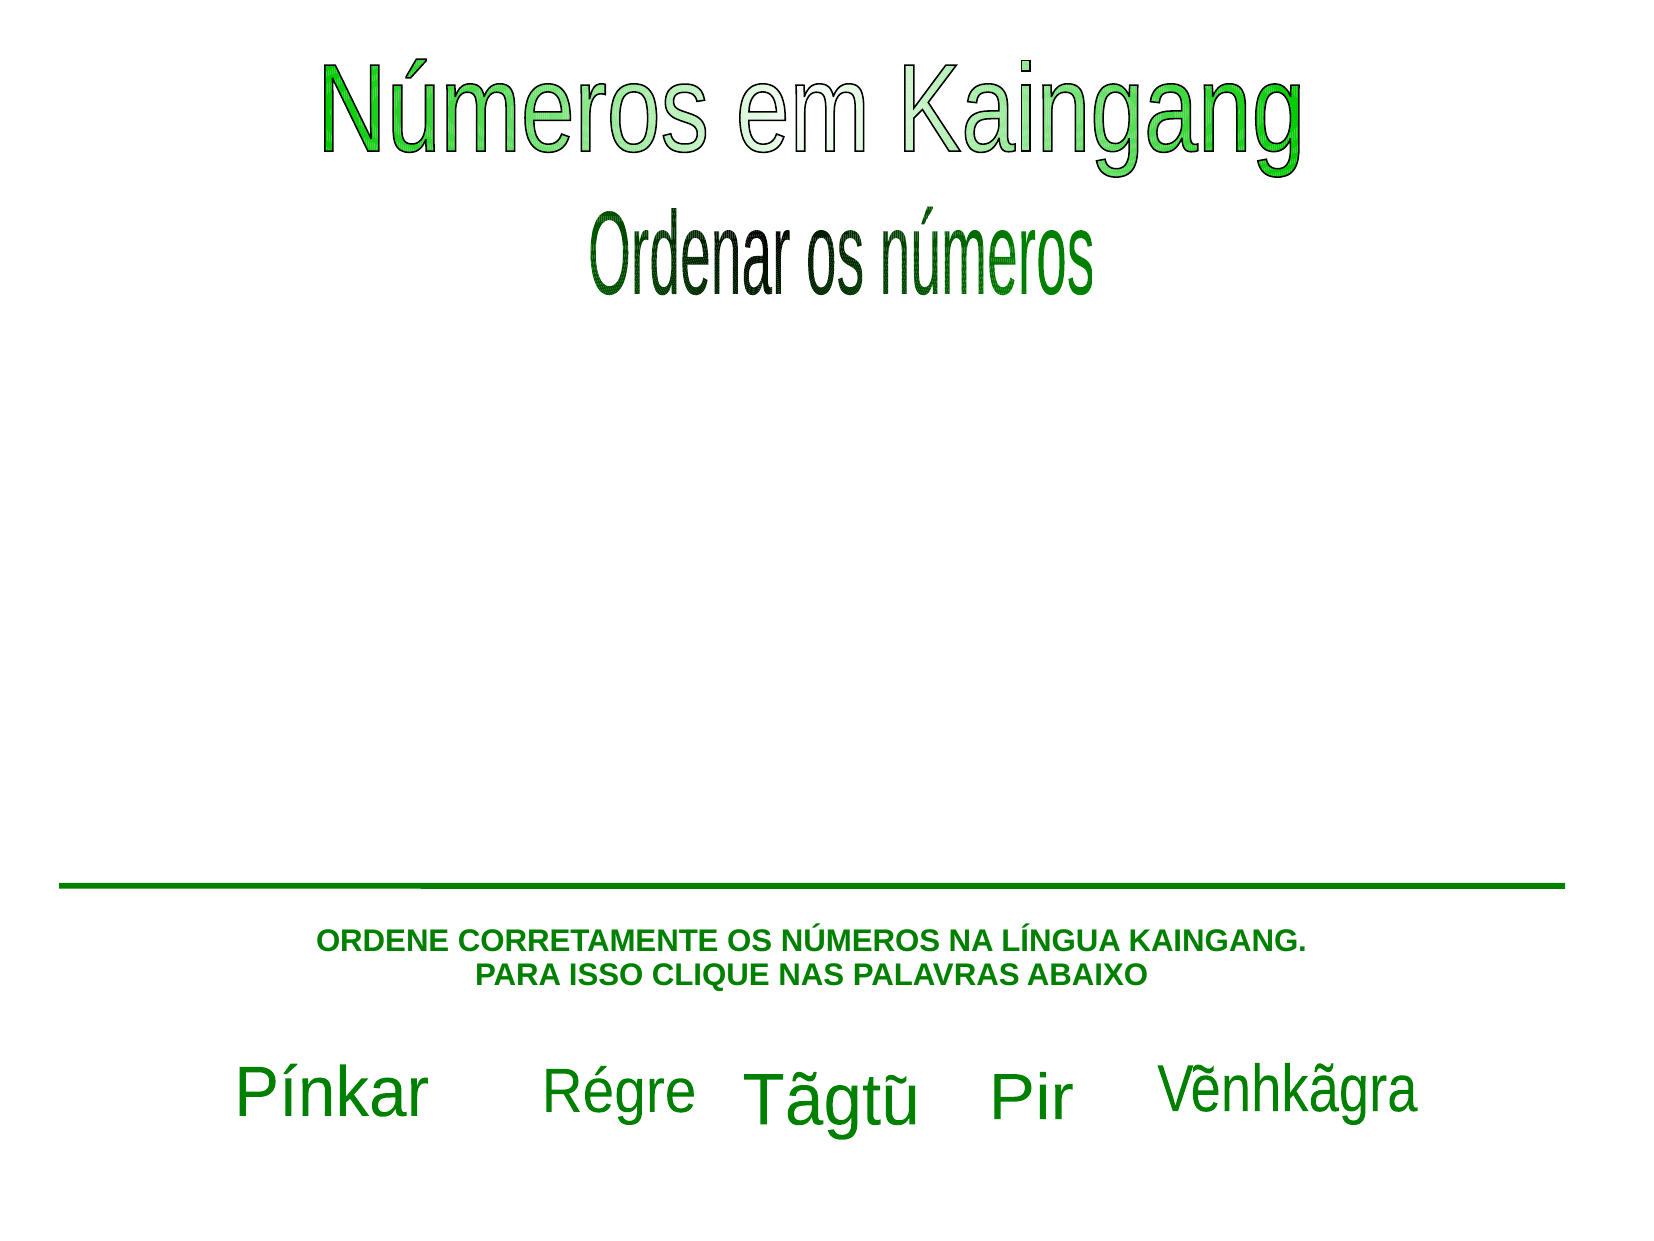

Ordenar os números
ORDENE CORRETAMENTE OS NÚMEROS NA LÍNGUA KAINGANG.
PARA ISSO CLIQUE NAS PALAVRAS ABAIXO
Venhkãgra
Pínkar
~
Régre
Tãgtu
Pir
~